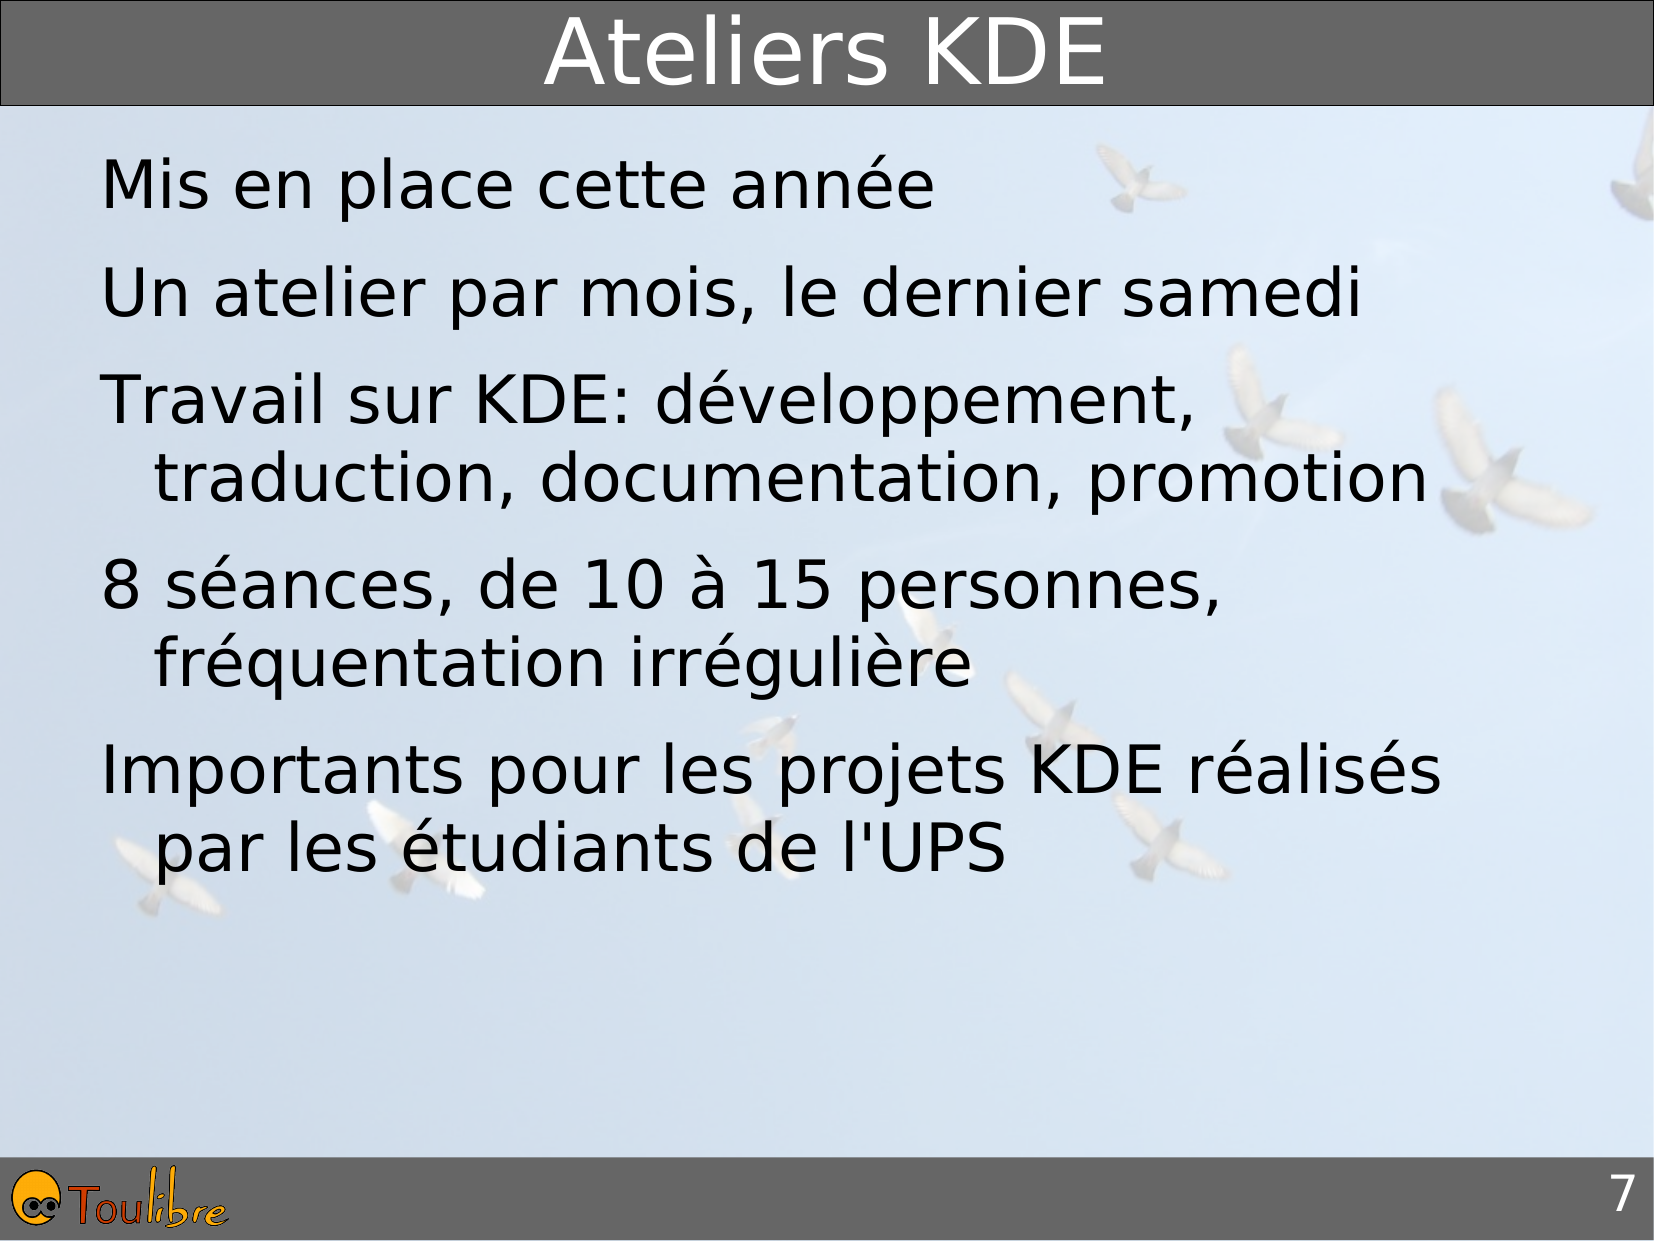

# Ateliers KDE
Mis en place cette année
Un atelier par mois, le dernier samedi
Travail sur KDE: développement, traduction, documentation, promotion
8 séances, de 10 à 15 personnes, fréquentation irrégulière
Importants pour les projets KDE réalisés par les étudiants de l'UPS